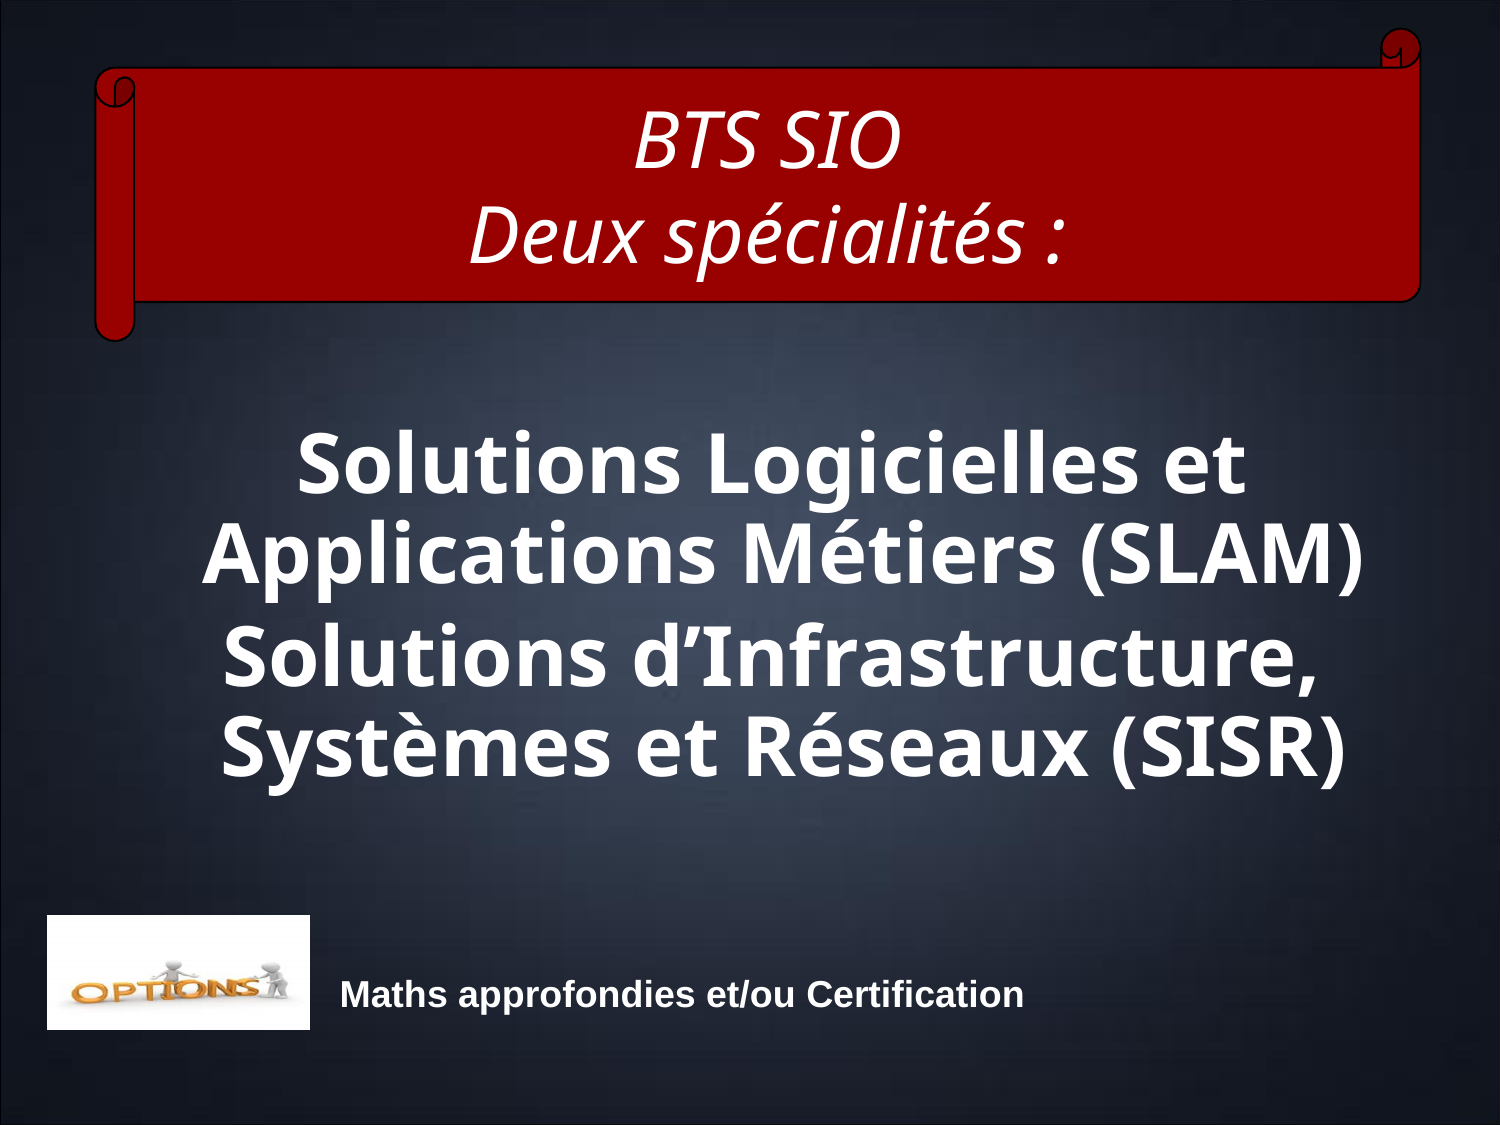

BTS SIO
Deux spécialités :
# Solutions Logicielles et Applications Métiers (SLAM)
Solutions d’Infrastructure, Systèmes et Réseaux (SISR)
				Maths approfondies et/ou Certification